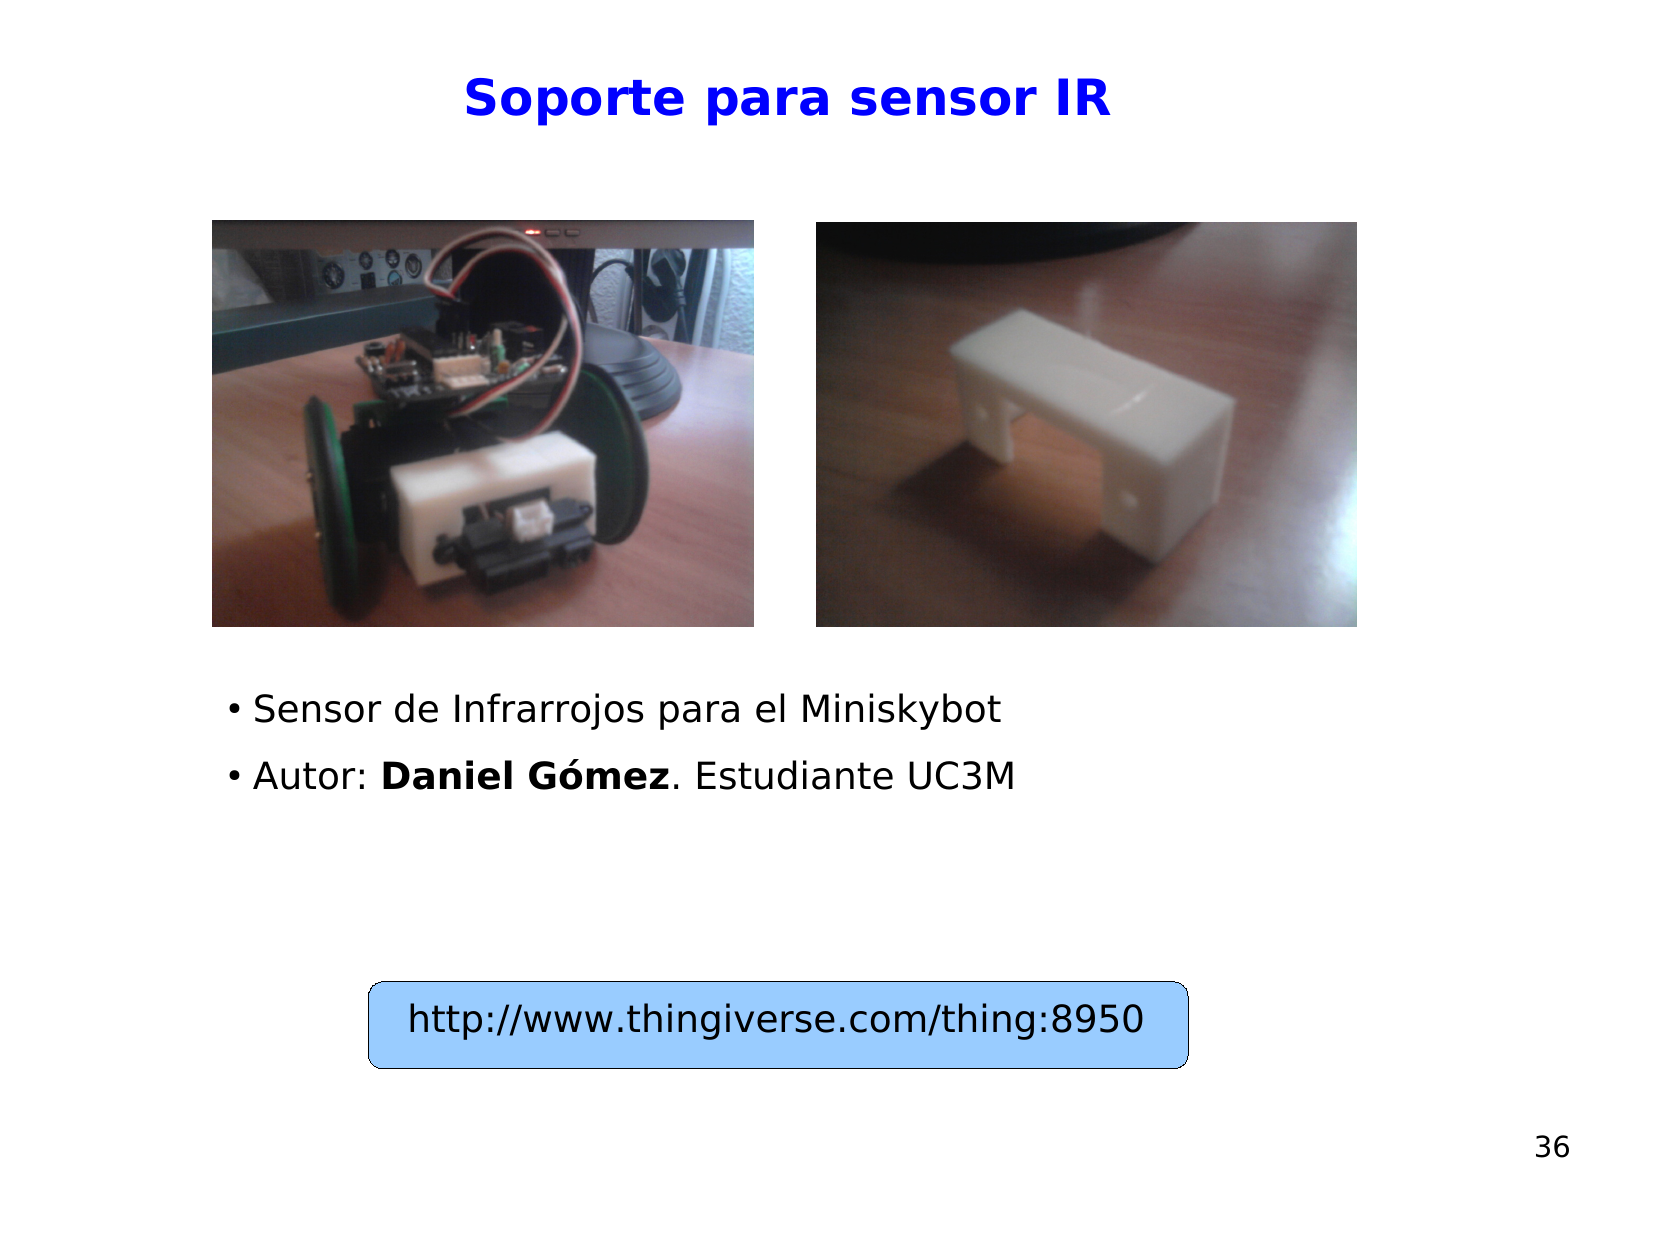

Soporte para sensor IR
 Sensor de Infrarrojos para el Miniskybot
 Autor: Daniel Gómez. Estudiante UC3M
http://www.thingiverse.com/thing:8950
36